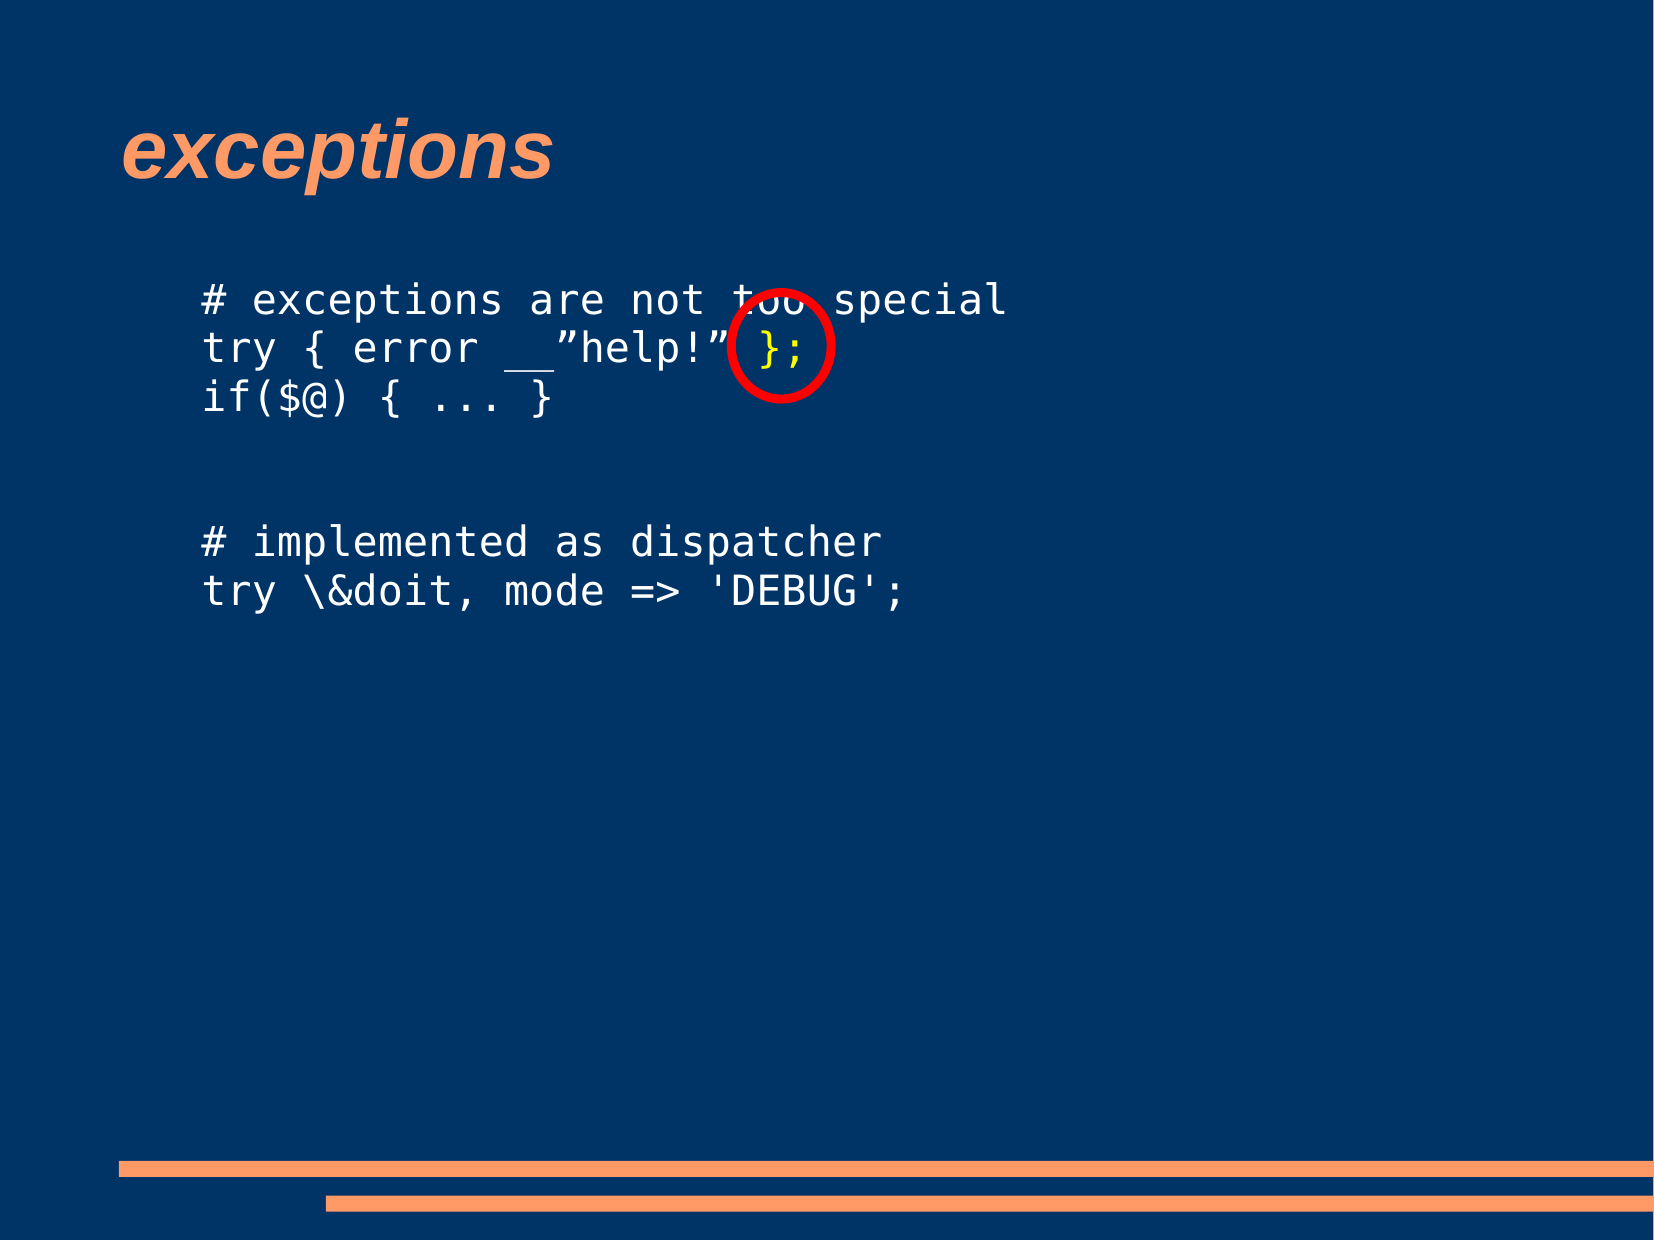

# exceptions
# exceptions are not too special
try { error __”help!” };
if($@) { ... }
# implemented as dispatcher
try \&doit, mode => 'DEBUG';